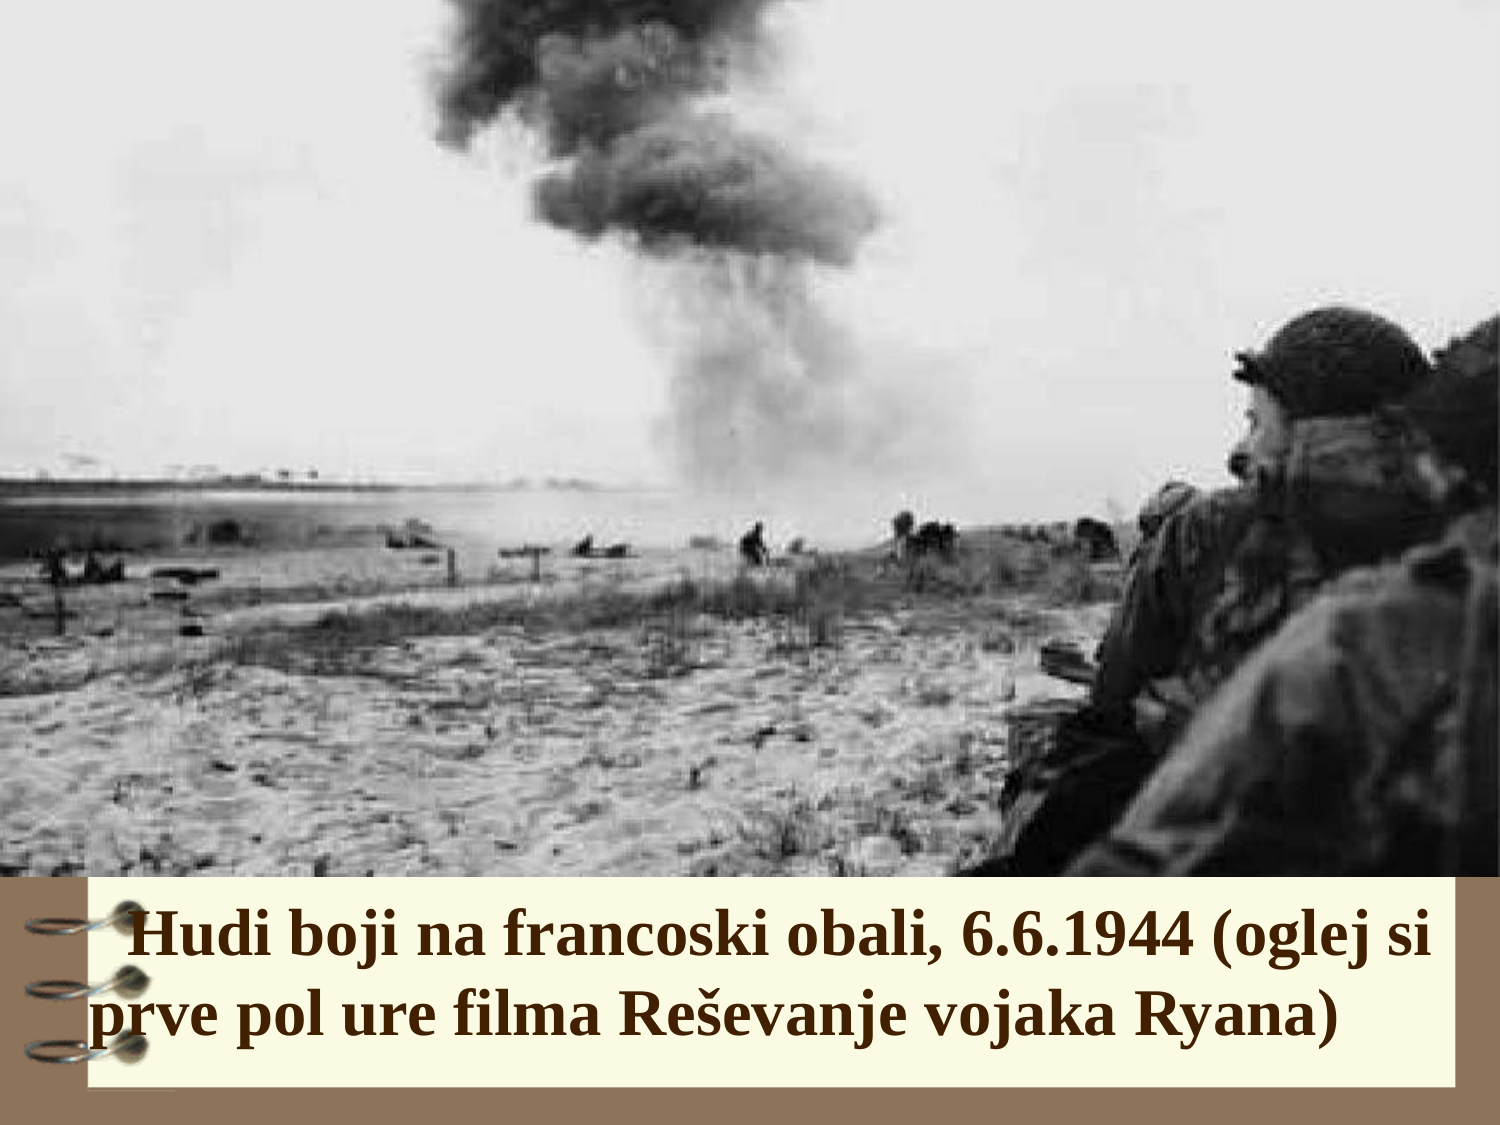

Hudi boji na francoski obali, 6.6.1944 (oglej si 	prve pol ure filma Reševanje vojaka Ryana)